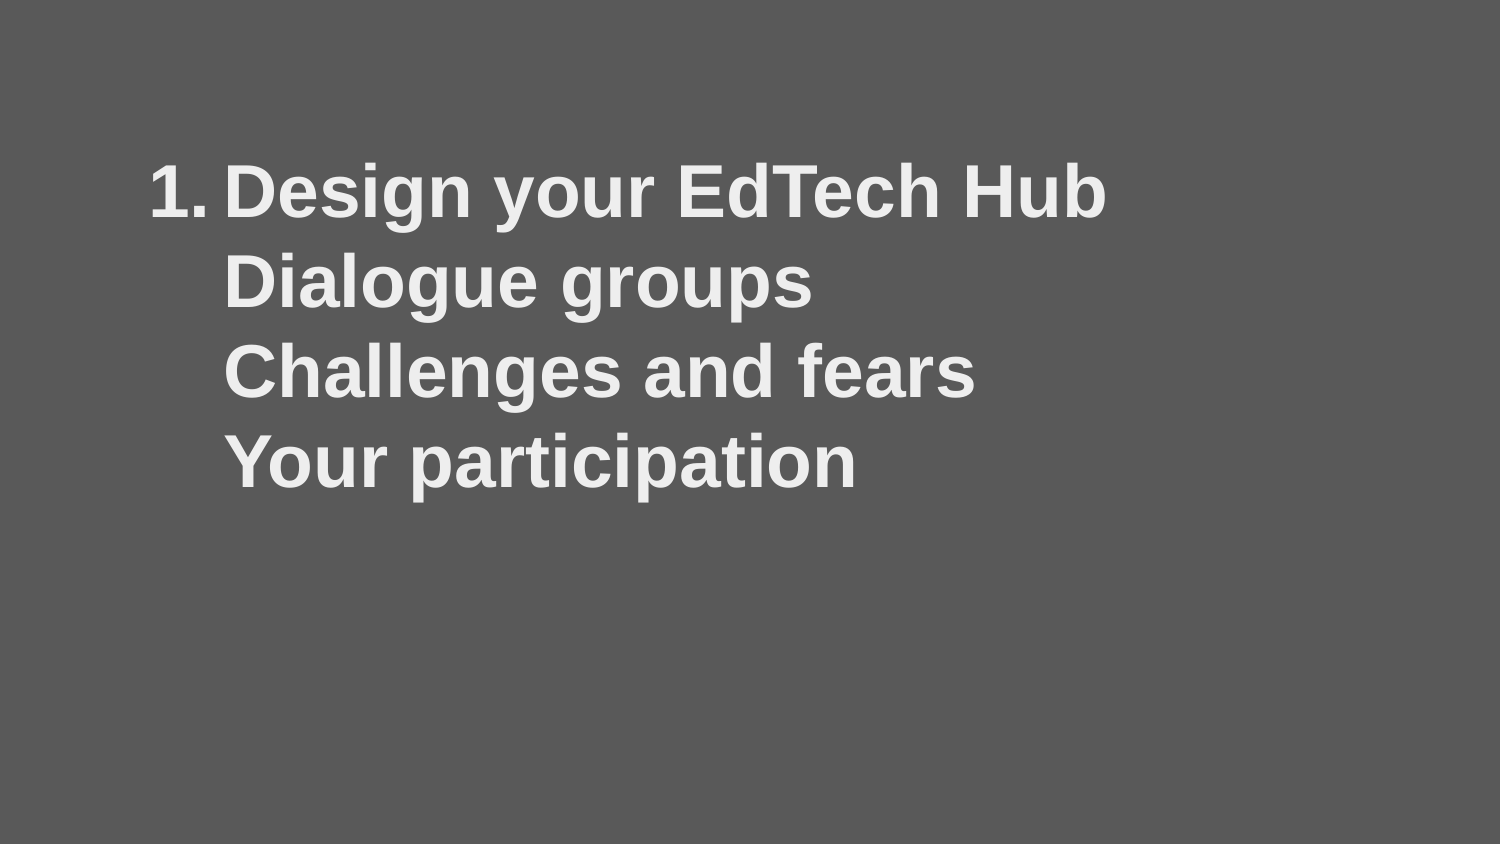

# Design your EdTech Hub Dialogue groups Challenges and fears Your participation